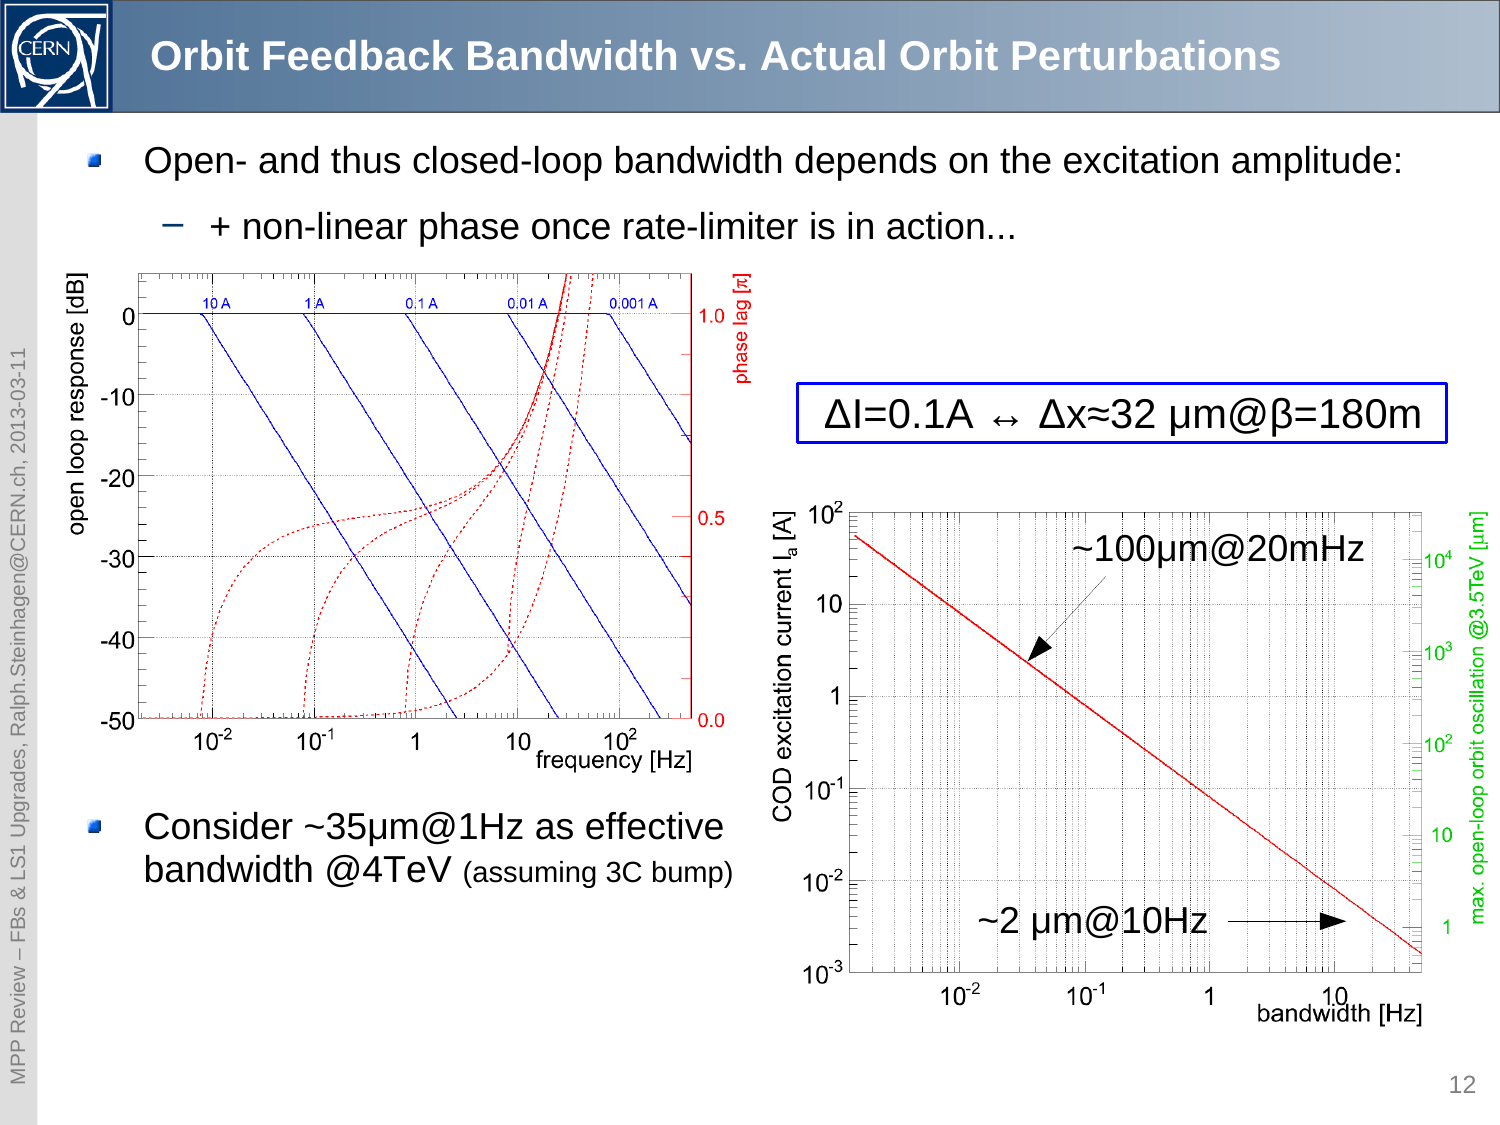

# Orbit Feedback Bandwidth vs. Actual Orbit Perturbations
Open- and thus closed-loop bandwidth depends on the excitation amplitude:
+ non-linear phase once rate-limiter is in action...
Consider ~35μm@1Hz as effective 					bandwidth @4TeV (assuming 3C bump)
ΔI=0.1A ↔ Δx≈32 μm@β=180m
~100μm@20mHz
~2 μm@10Hz